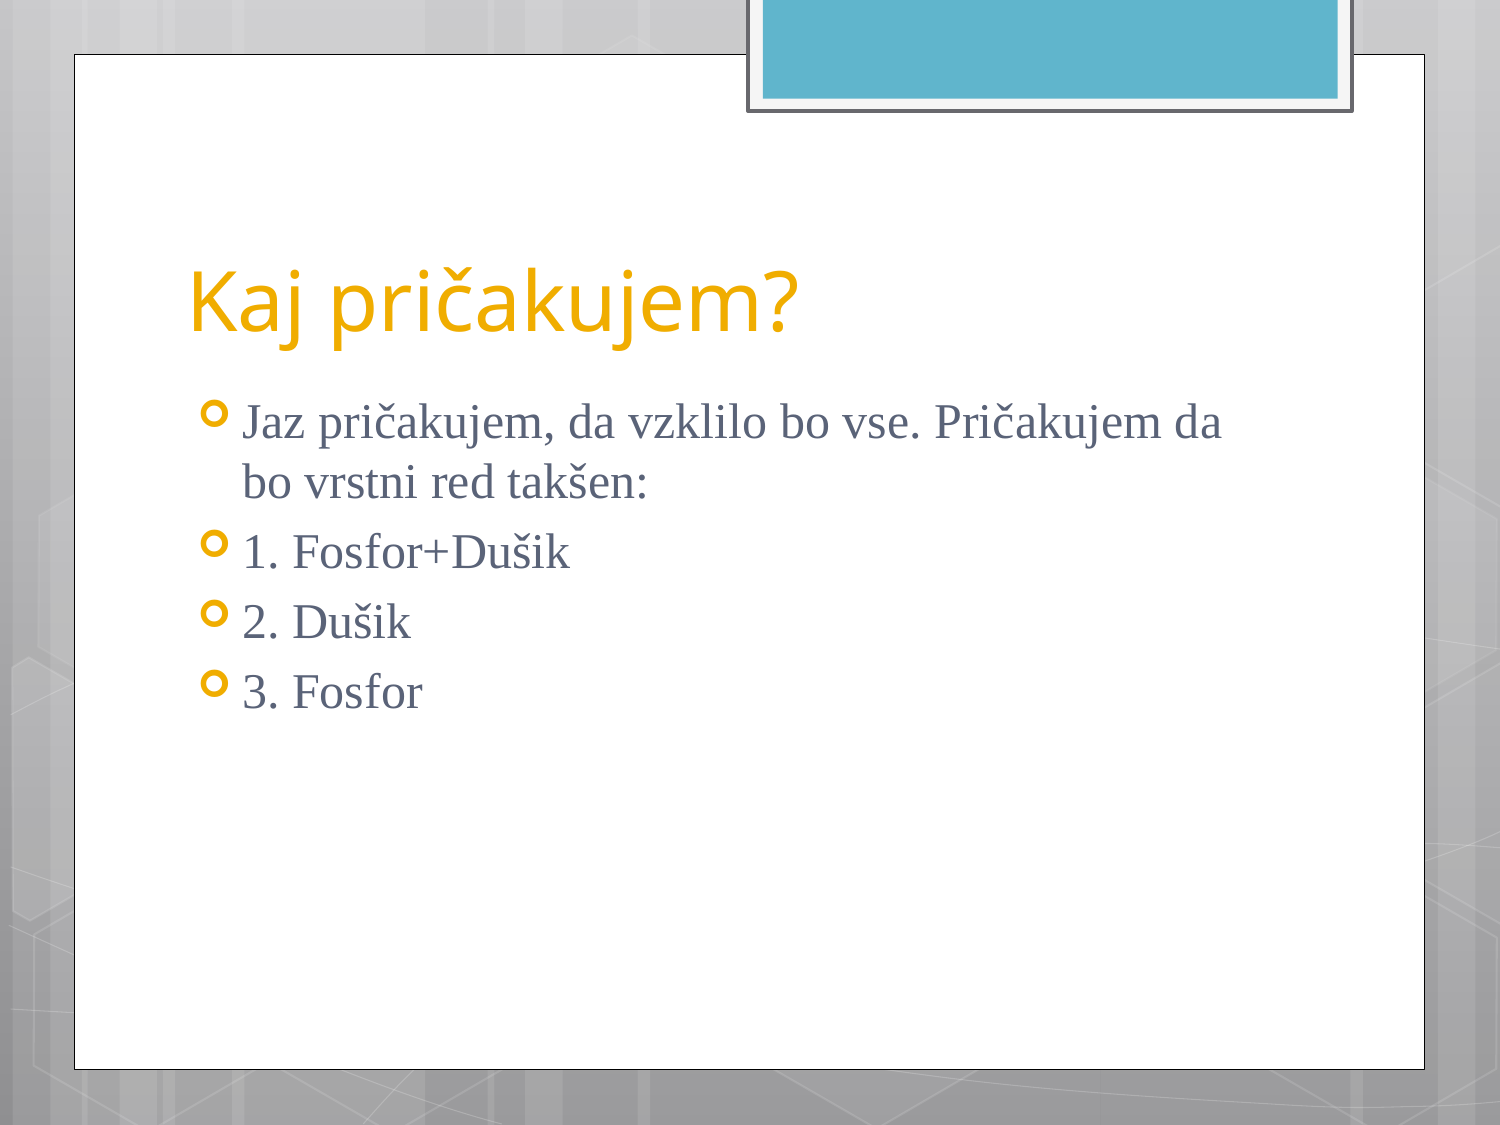

# Kaj pričakujem?
Jaz pričakujem, da vzklilo bo vse. Pričakujem da bo vrstni red takšen:
1. Fosfor+Dušik
2. Dušik
3. Fosfor